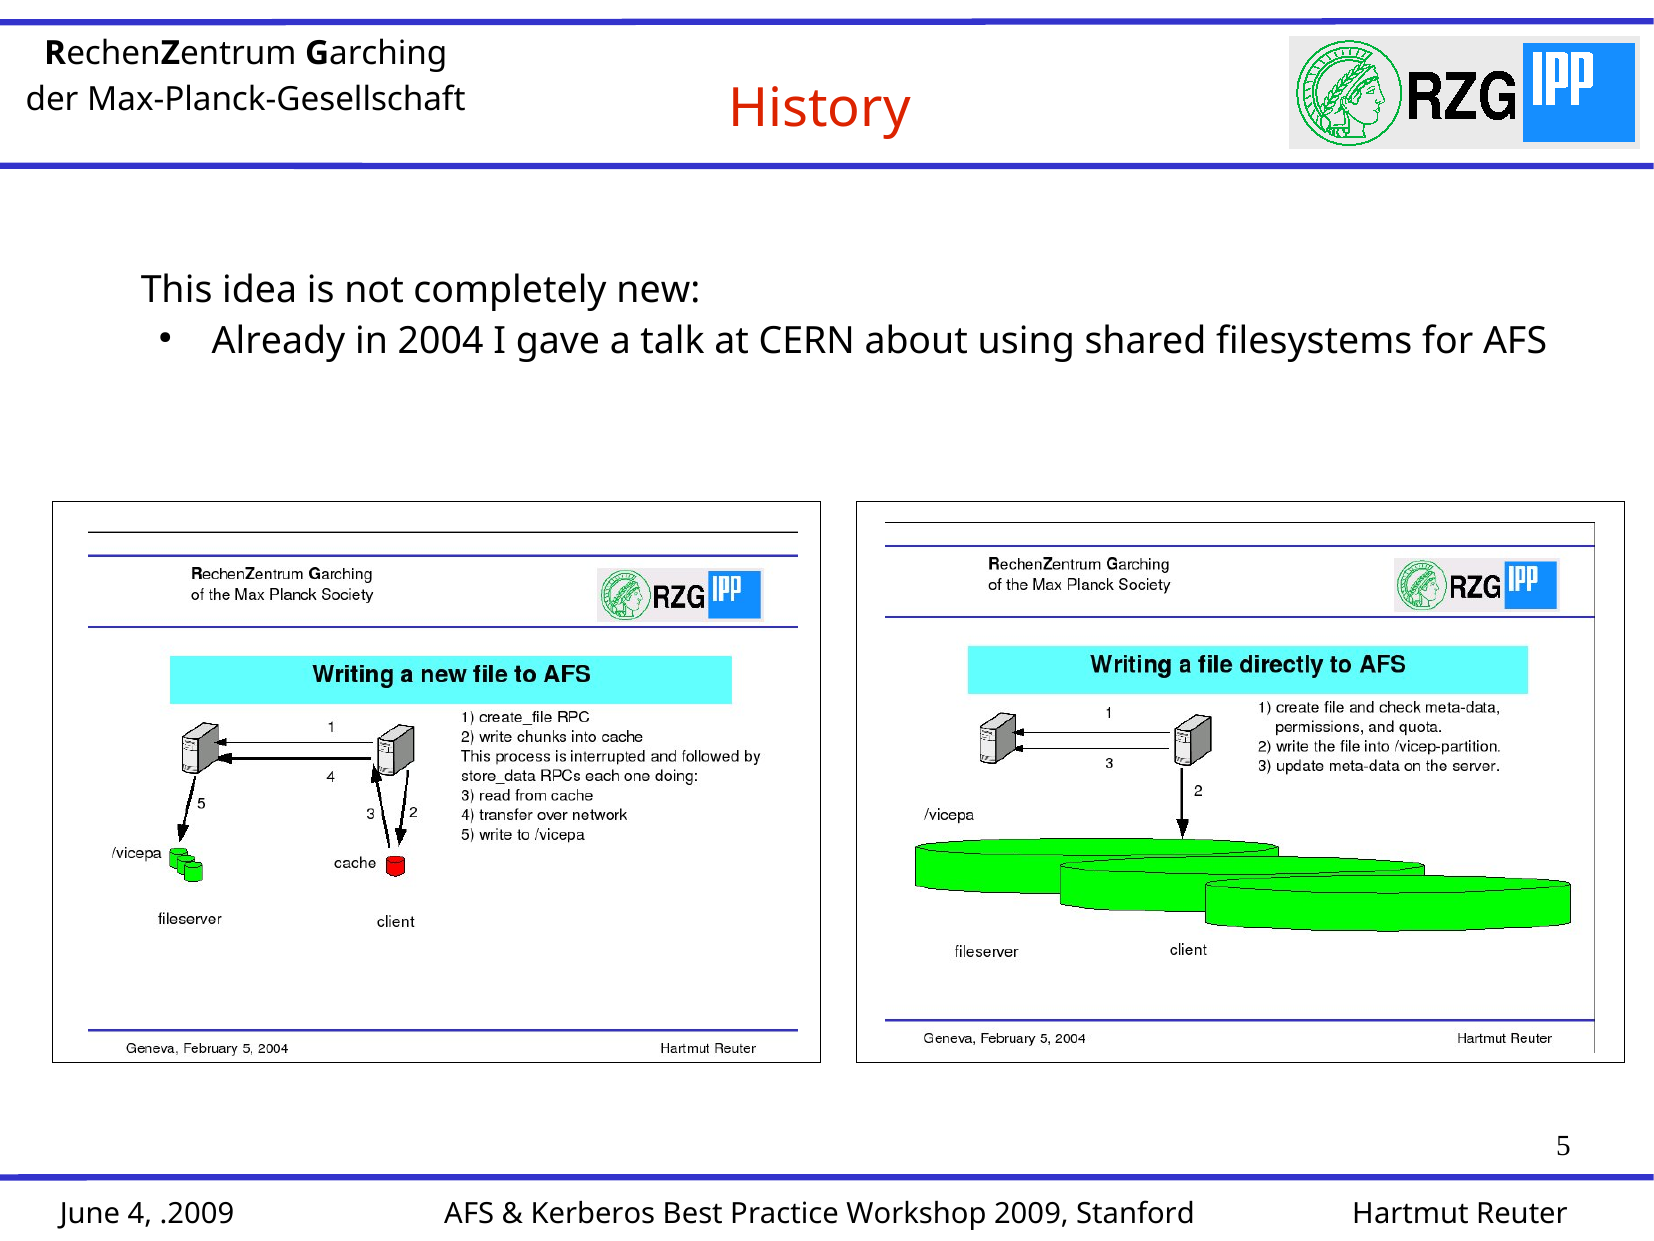

History
# This idea is not completely new:
Already in 2004 I gave a talk at CERN about using shared filesystems for AFS
5